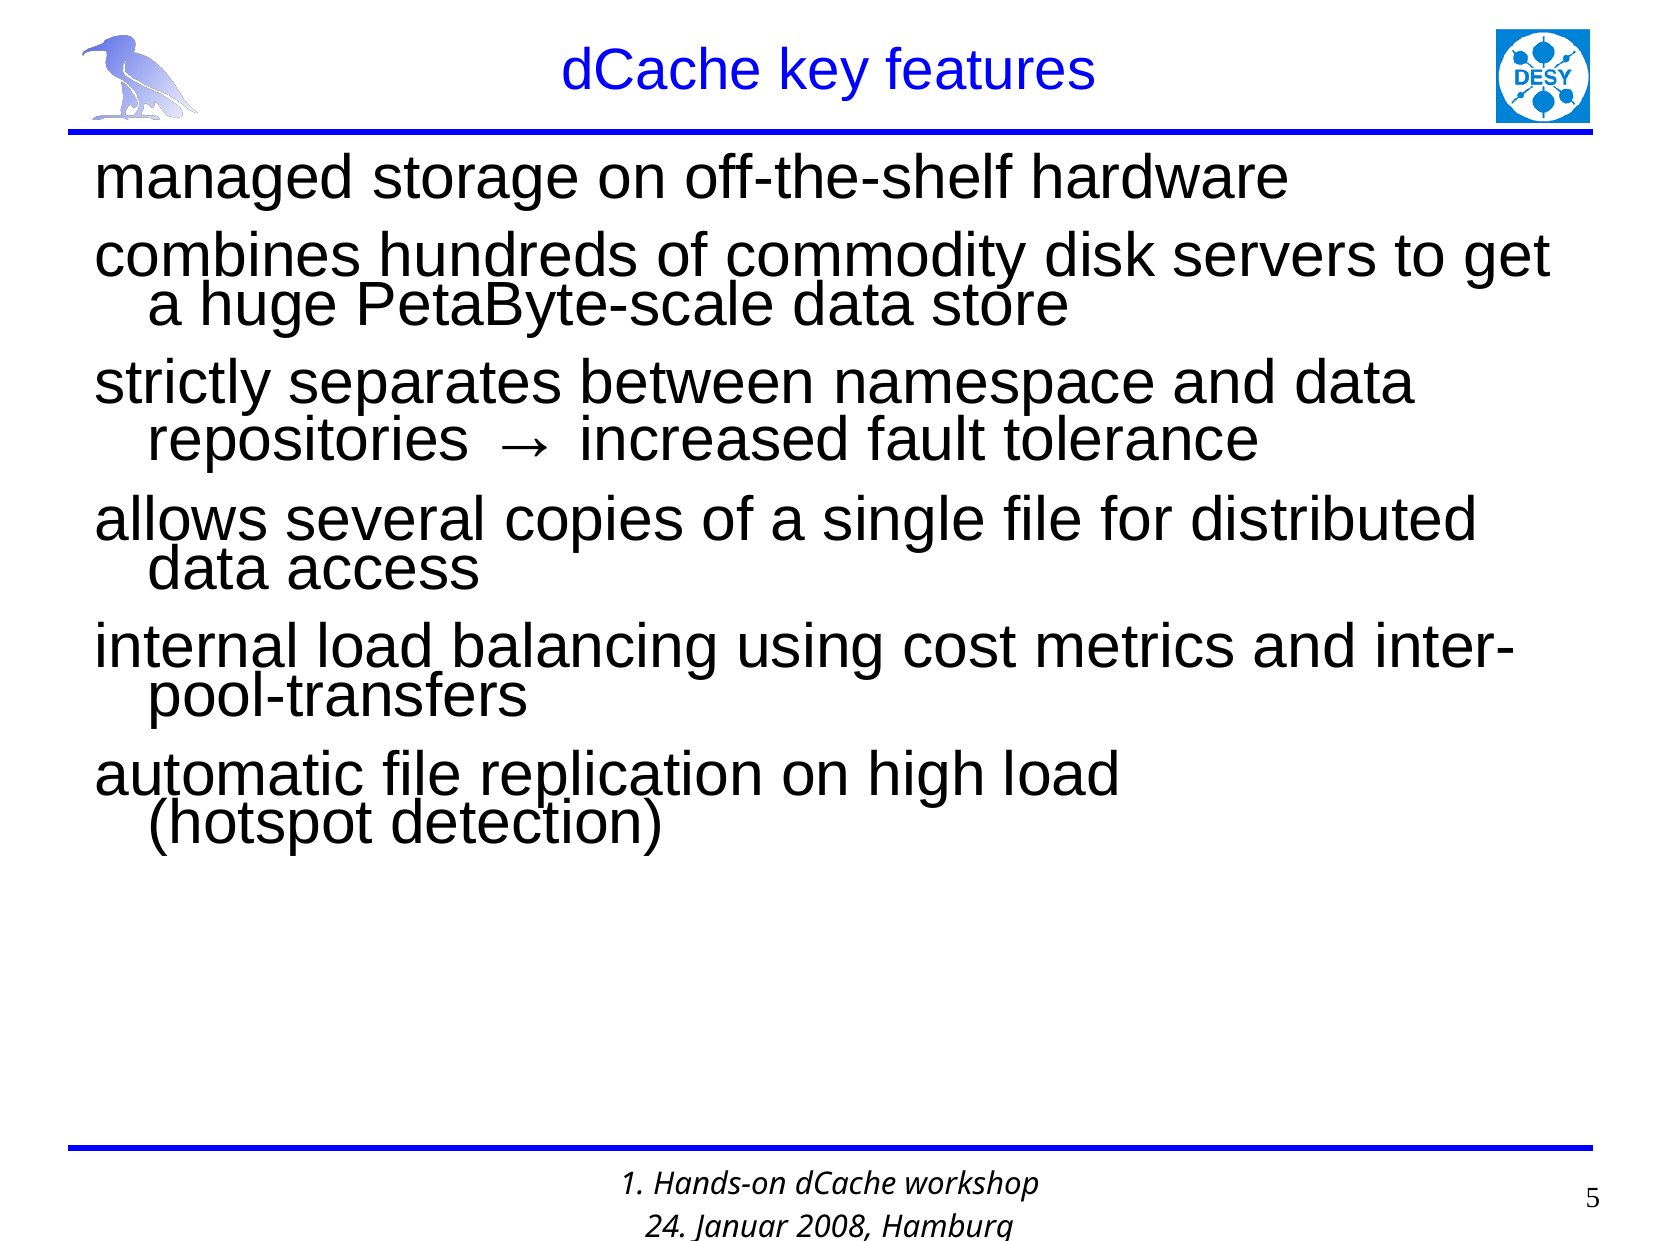

# dCache key features
managed storage on off-the-shelf hardware
combines hundreds of commodity disk servers to get a huge PetaByte-scale data store
strictly separates between namespace and data repositories → increased fault tolerance
allows several copies of a single file for distributed data access
internal load balancing using cost metrics and inter-pool-transfers
automatic file replication on high load
(hotspot detection)
5